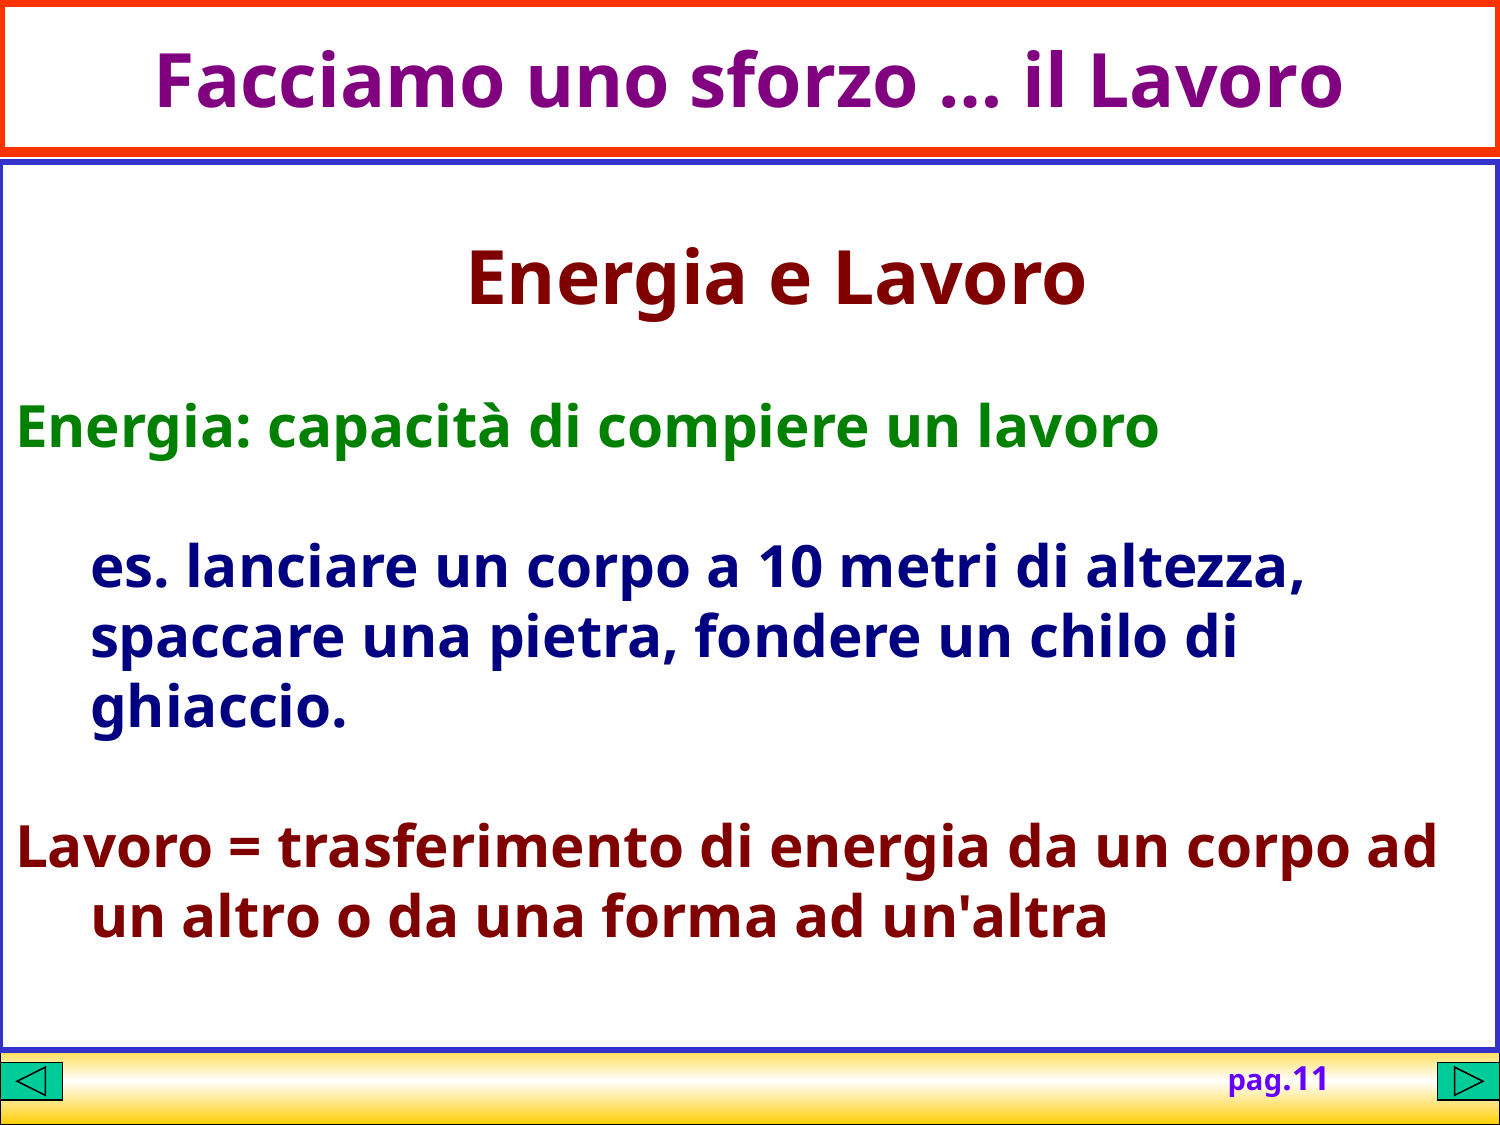

# Facciamo uno sforzo … il Lavoro
						Energia e Lavoro
Energia: capacità di compiere un lavoro
	es. lanciare un corpo a 10 metri di altezza, spaccare una pietra, fondere un chilo di ghiaccio.
Lavoro = trasferimento di energia da un corpo ad un altro o da una forma ad un'altra
11